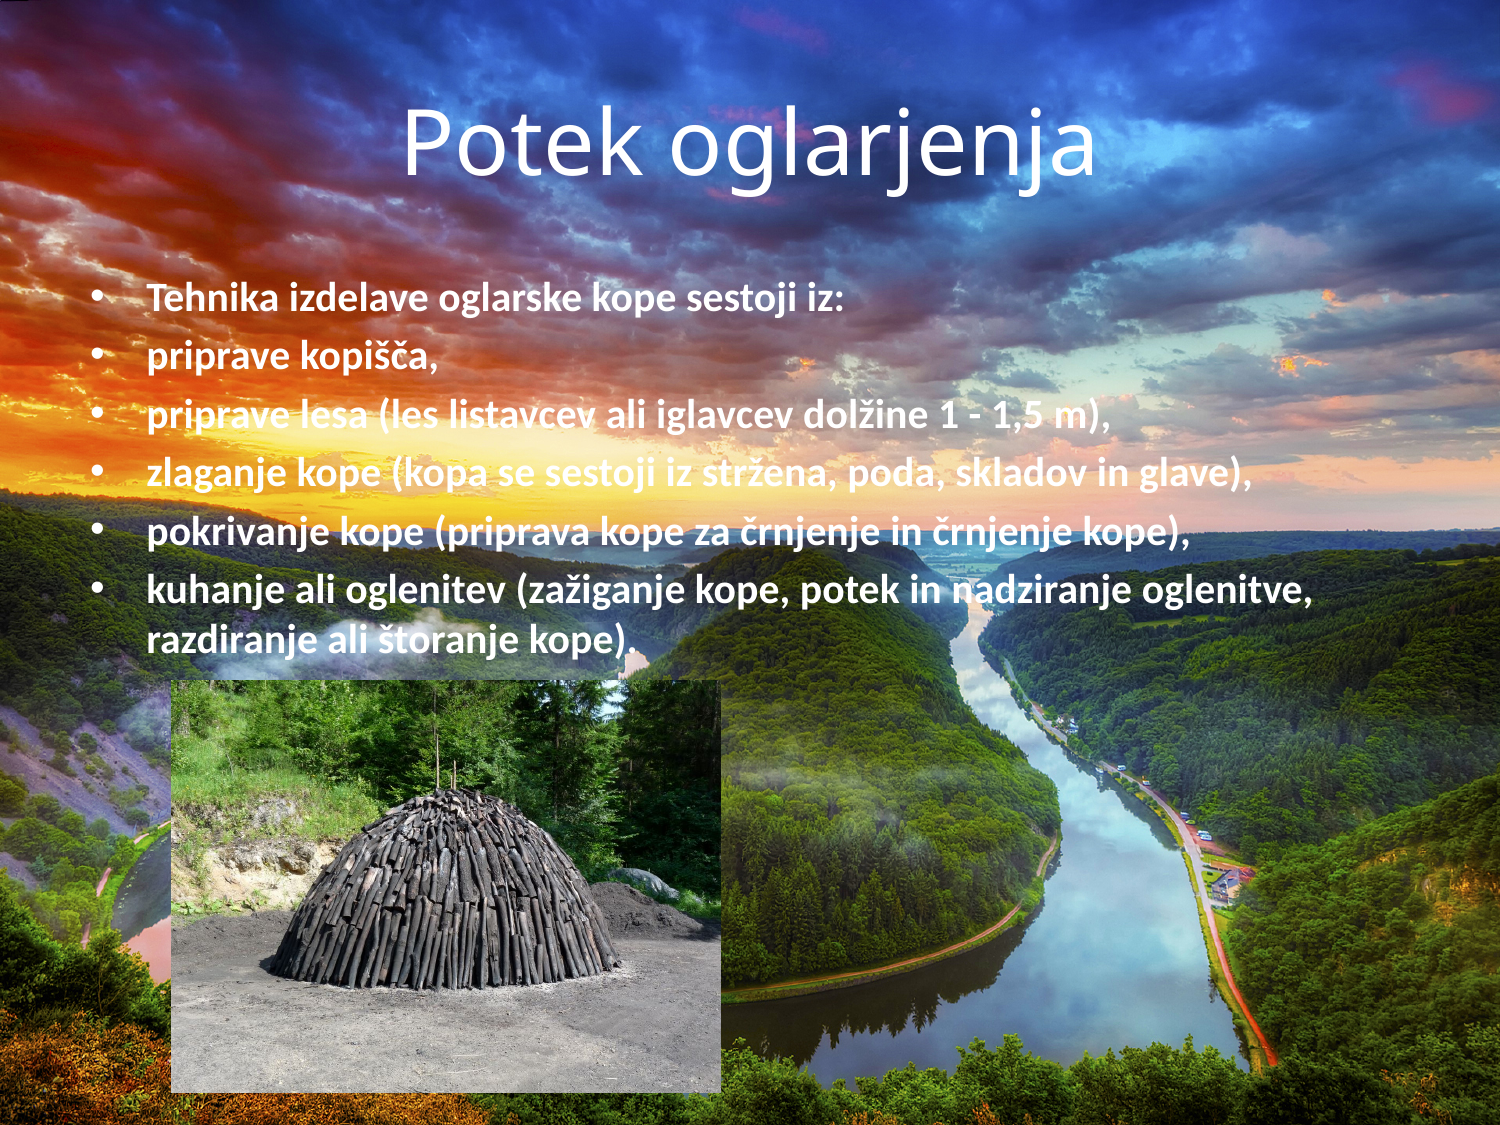

# Potek oglarjenja
Tehnika izdelave oglarske kope sestoji iz:
priprave kopišča,
priprave lesa (les listavcev ali iglavcev dolžine 1 - 1,5 m),
zlaganje kope (kopa se sestoji iz stržena, poda, skladov in glave),
pokrivanje kope (priprava kope za črnjenje in črnjenje kope),
kuhanje ali oglenitev (zažiganje kope, potek in nadziranje oglenitve,  razdiranje ali štoranje kope).